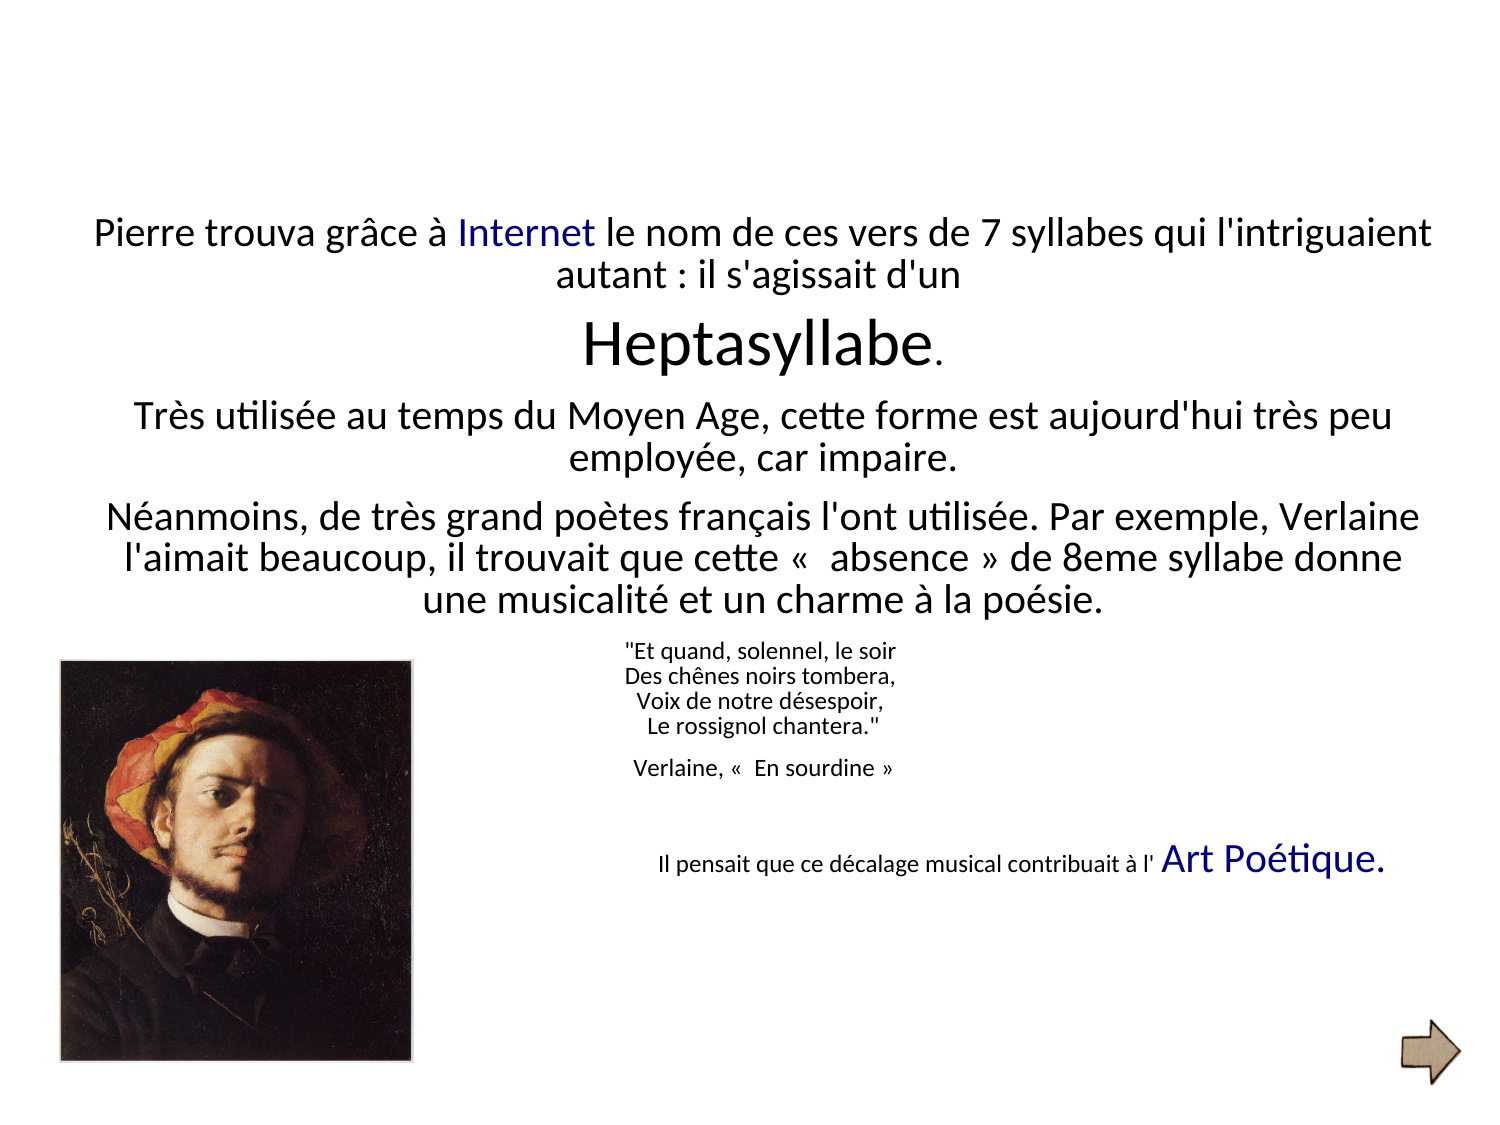

# Pierre trouva grâce à Internet le nom de ces vers de 7 syllabes qui l'intriguaient autant : il s'agissait d'un
Heptasyllabe.
Très utilisée au temps du Moyen Age, cette forme est aujourd'hui très peu employée, car impaire.
Néanmoins, de très grand poètes français l'ont utilisée. Par exemple, Verlaine l'aimait beaucoup, il trouvait que cette «  absence » de 8eme syllabe donne une musicalité et un charme à la poésie.
"Et quand, solennel, le soir
Des chênes noirs tombera,
Voix de notre désespoir,
Le rossignol chantera."
Verlaine, «  En sourdine »
 Il pensait que ce décalage musical contribuait à l' Art Poétique.